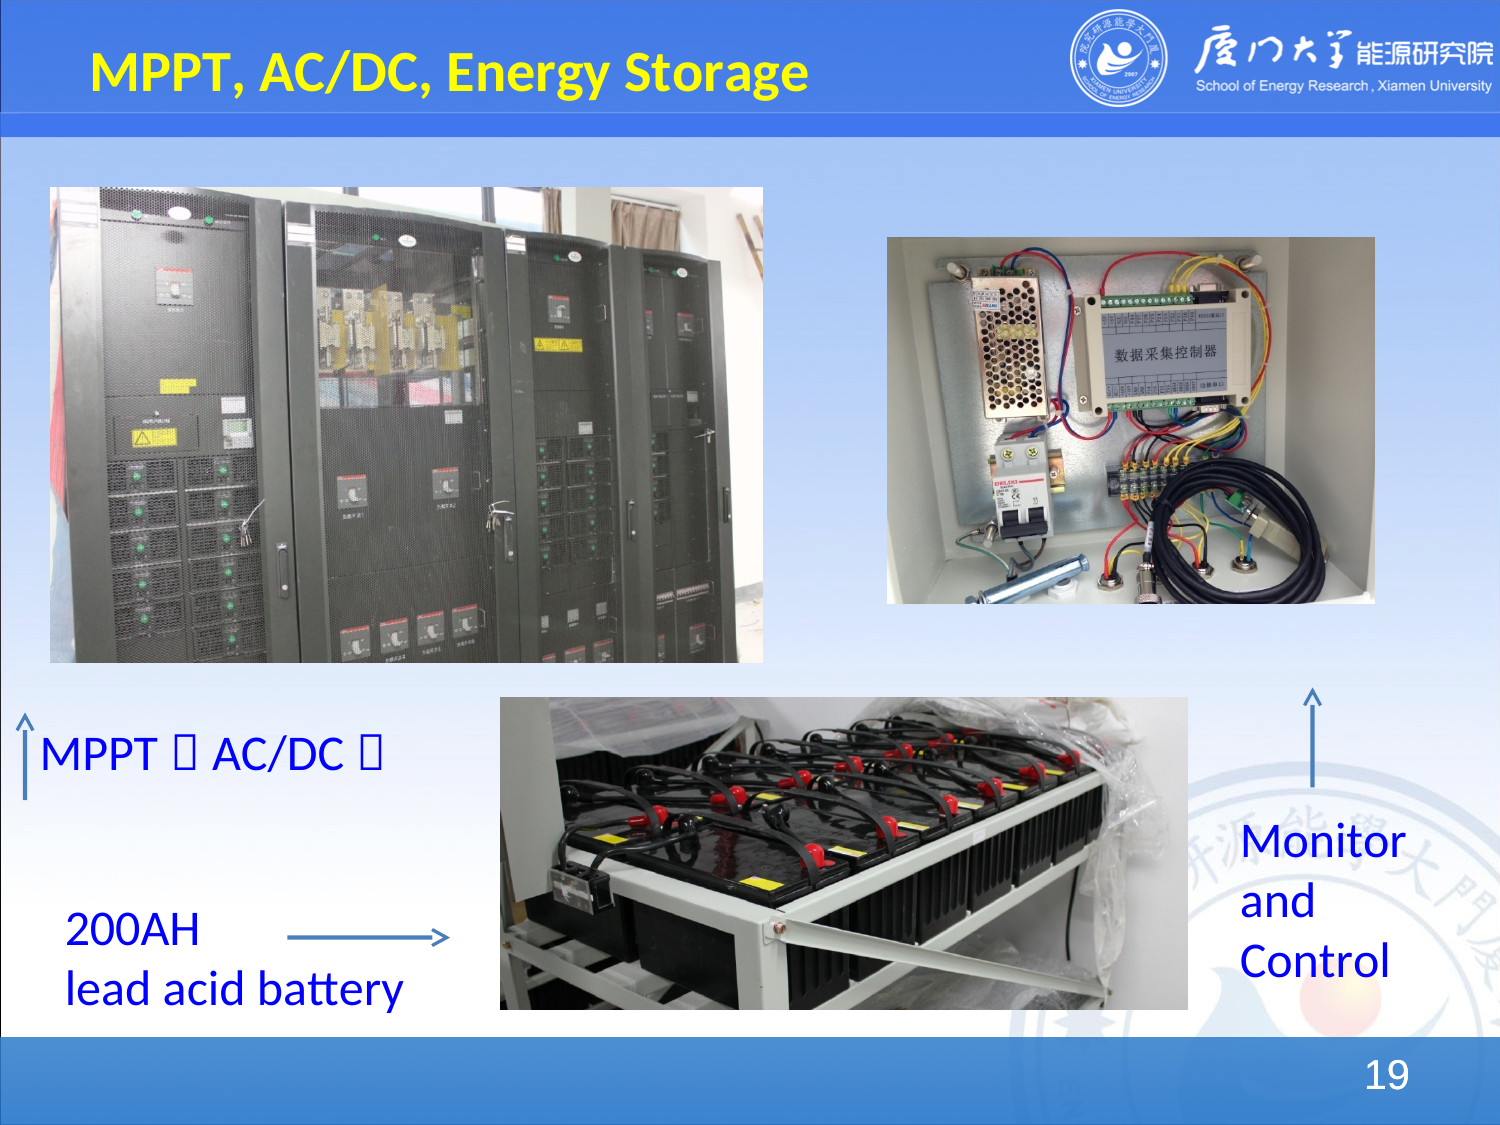

MPPT, AC/DC, Energy Storage
MPPT，AC/DC，
Monitor and Control
200AH
lead acid battery